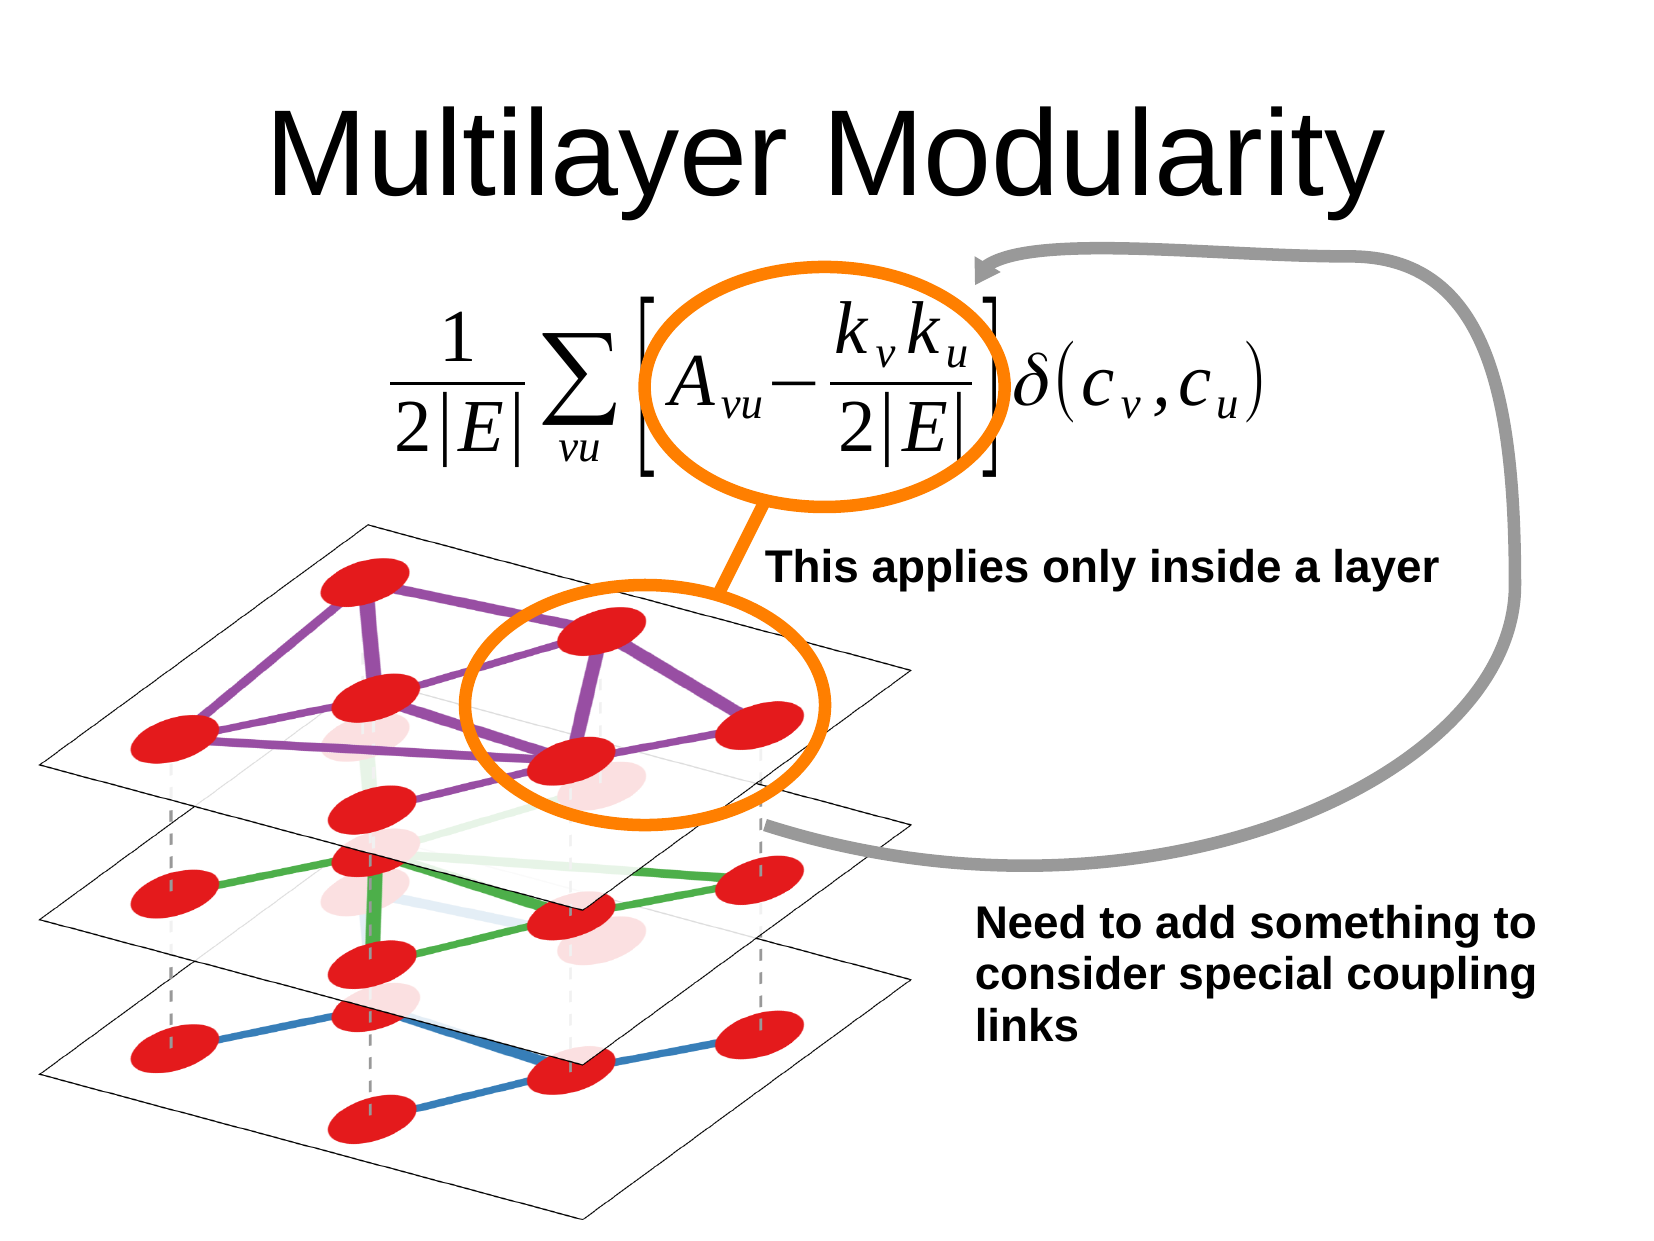

# Multilayer Modularity
Need to add something to consider special coupling links
This applies only inside a layer